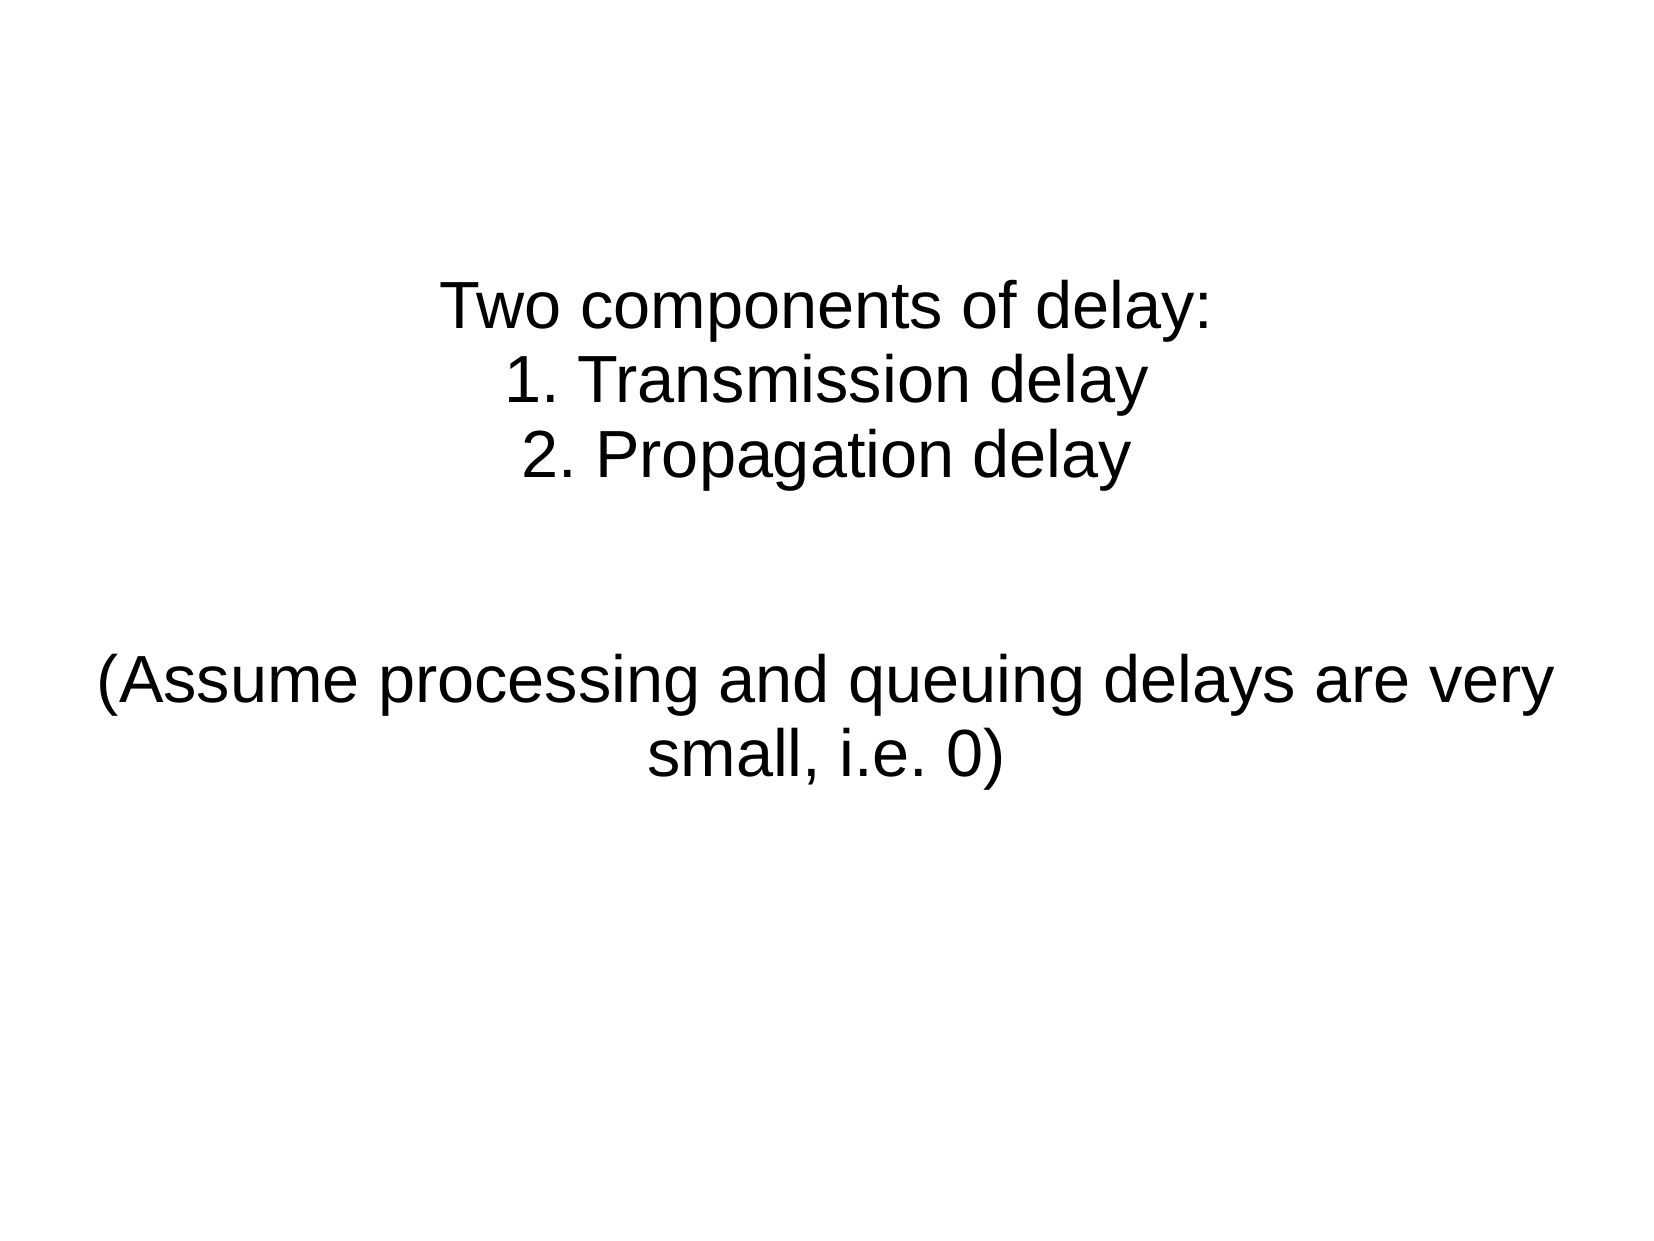

# Two components of delay:
1. Transmission delay
2. Propagation delay
(Assume processing and queuing delays are very small, i.e. 0)